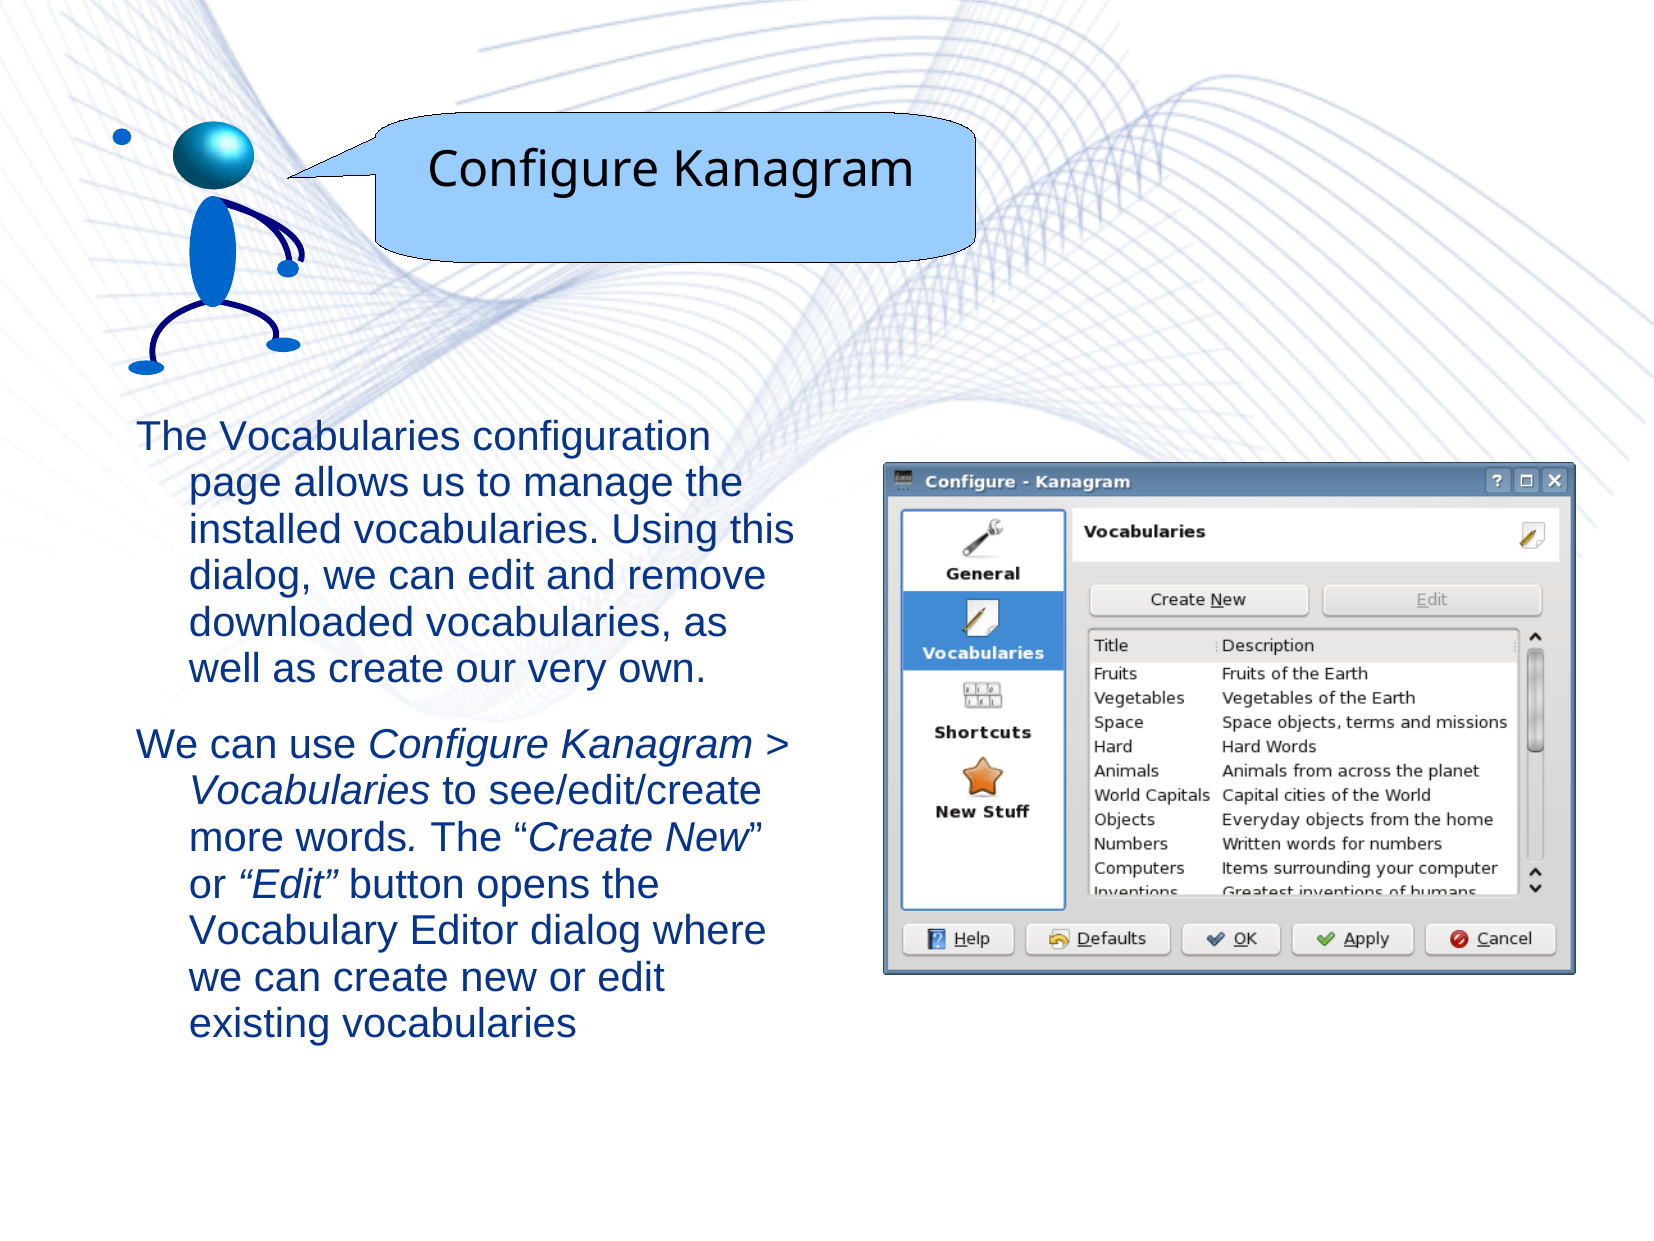

Configure Kanagram
# The Vocabularies configuration page allows us to manage the installed vocabularies. Using this dialog, we can edit and remove downloaded vocabularies, as well as create our very own.
We can use Configure Kanagram > Vocabularies to see/edit/create more words. The “Create New” or “Edit” button opens the Vocabulary Editor dialog where we can create new or edit existing vocabularies